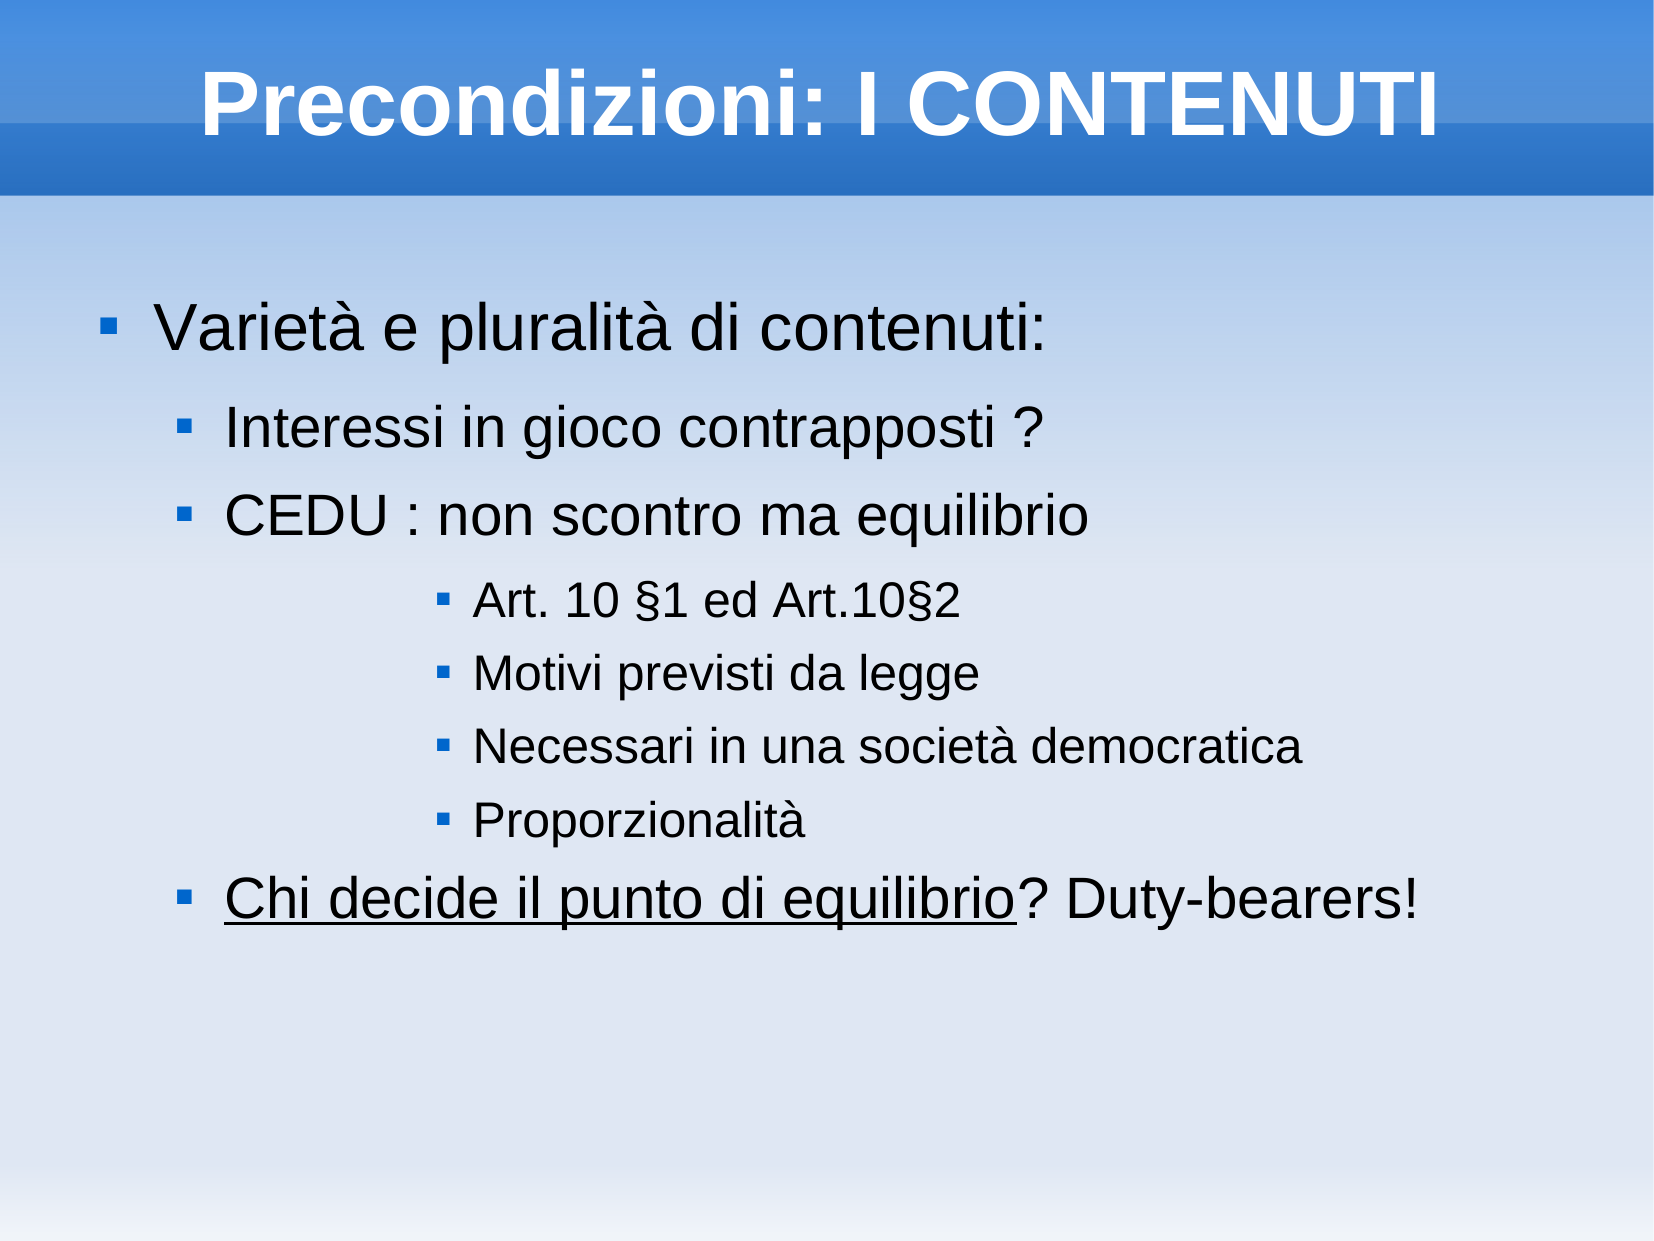

# Precondizioni: I CONTENUTI
Varietà e pluralità di contenuti:
Interessi in gioco contrapposti ?
CEDU : non scontro ma equilibrio
Art. 10 §1 ed Art.10§2
Motivi previsti da legge
Necessari in una società democratica
Proporzionalità
Chi decide il punto di equilibrio? Duty-bearers!